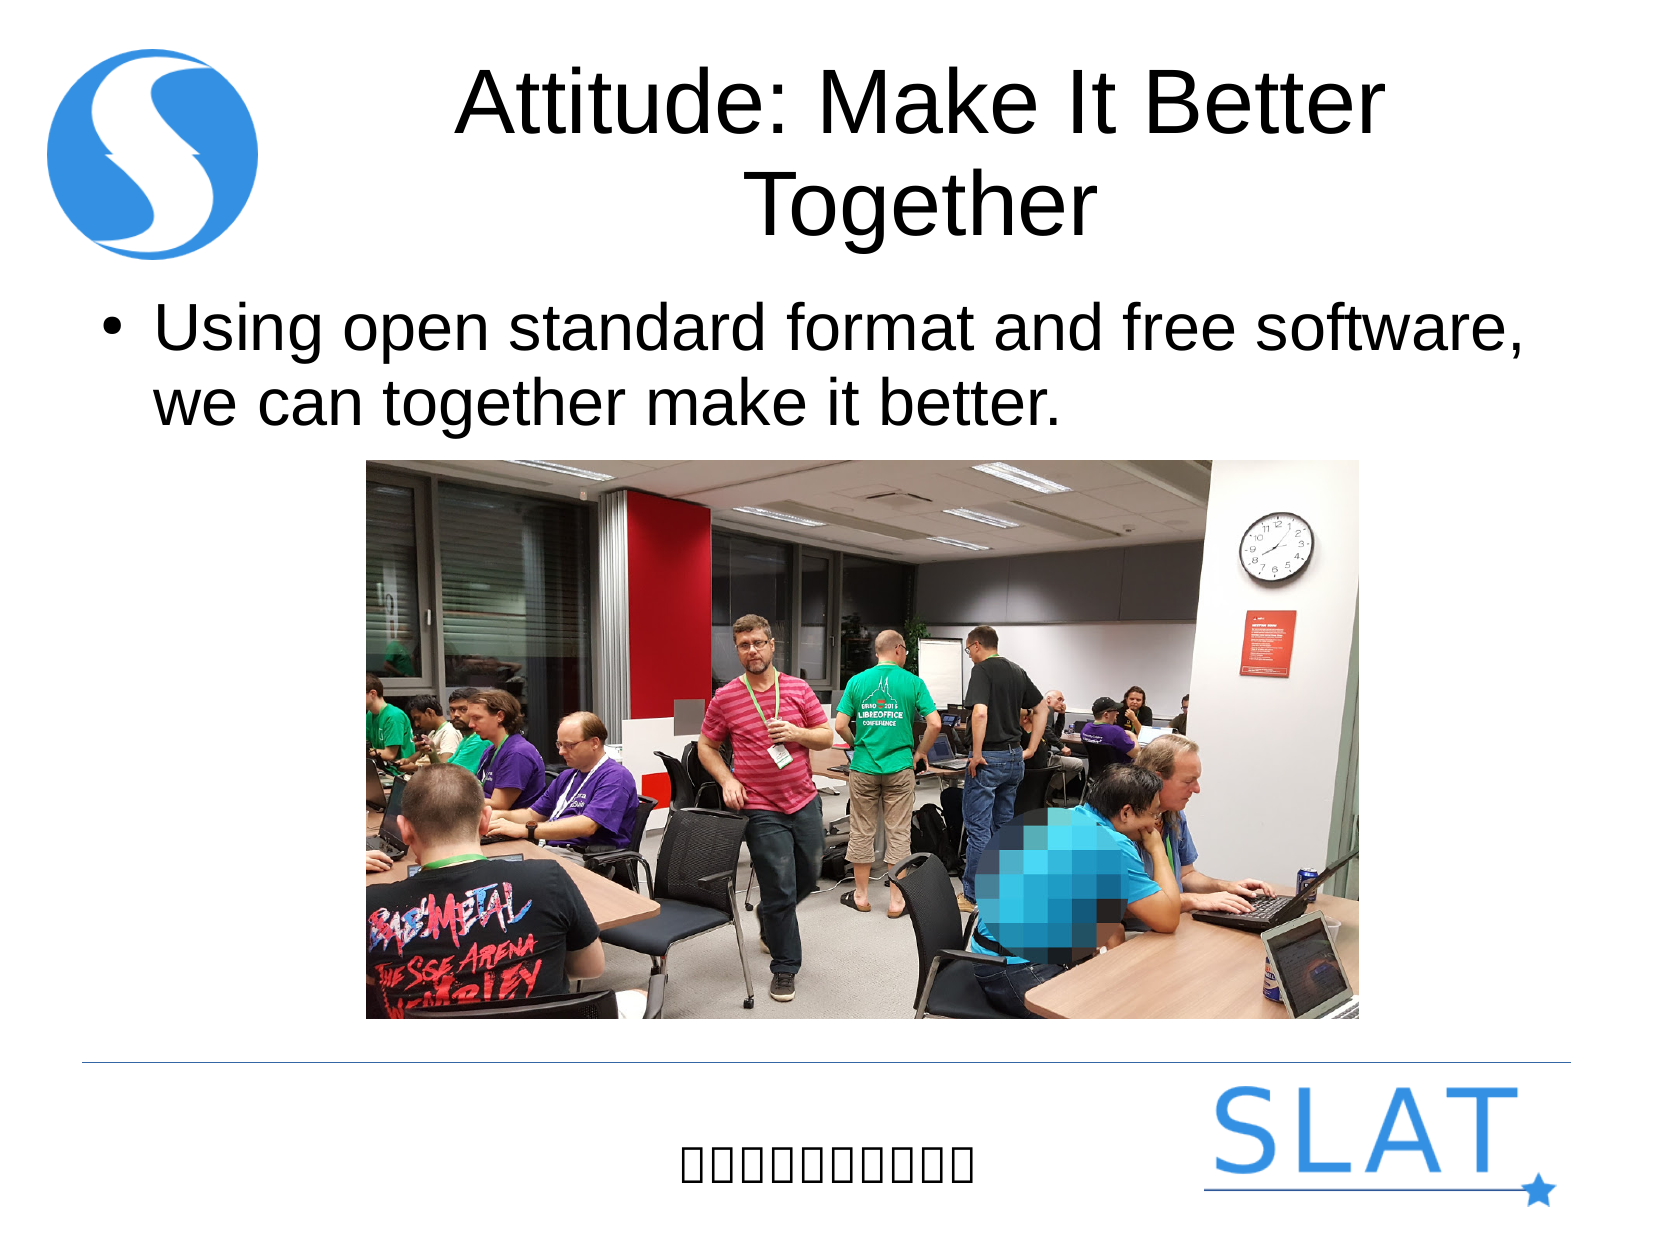

# Attitude: Make It Better Together
Using open standard format and free software, we can together make it better.
LibreOffice Brno 2016 Conference Presentation